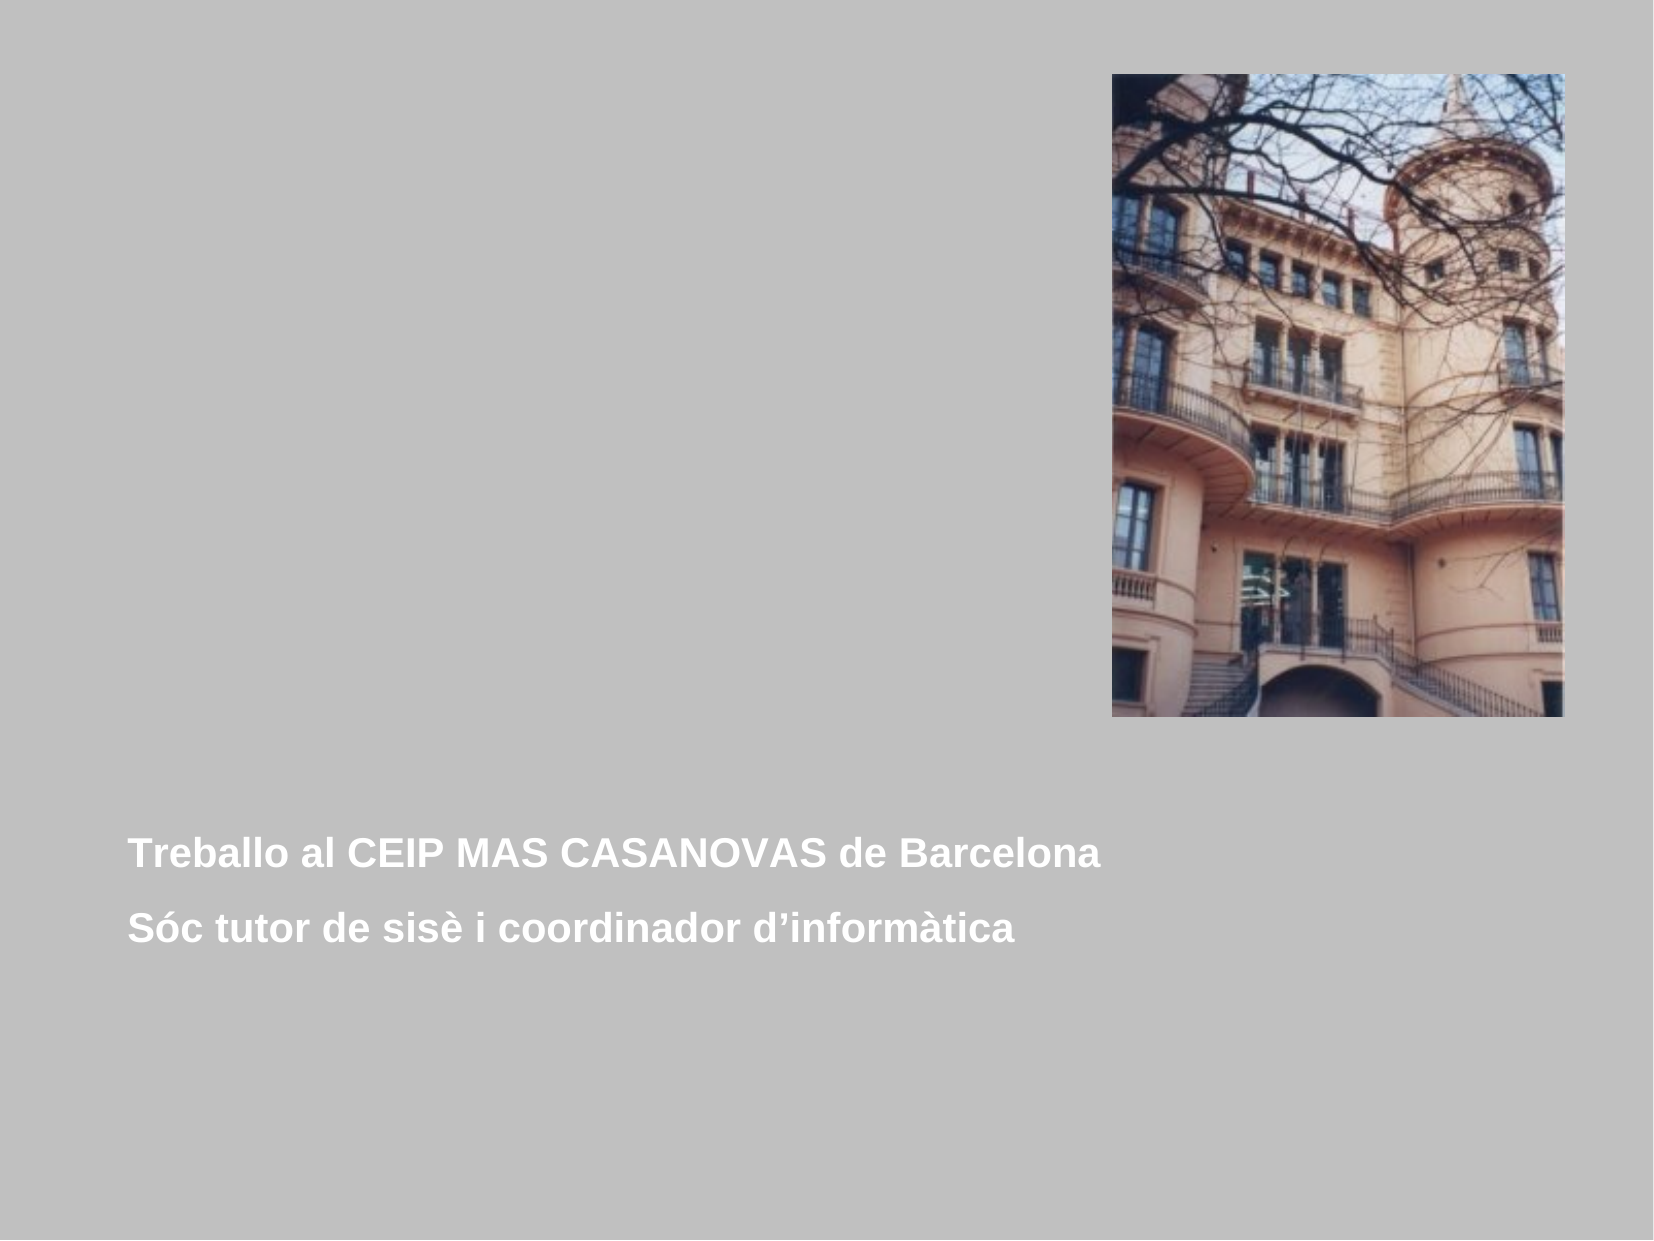

Treballo al CEIP MAS CASANOVAS de Barcelona
Sóc tutor de sisè i coordinador d’informàtica